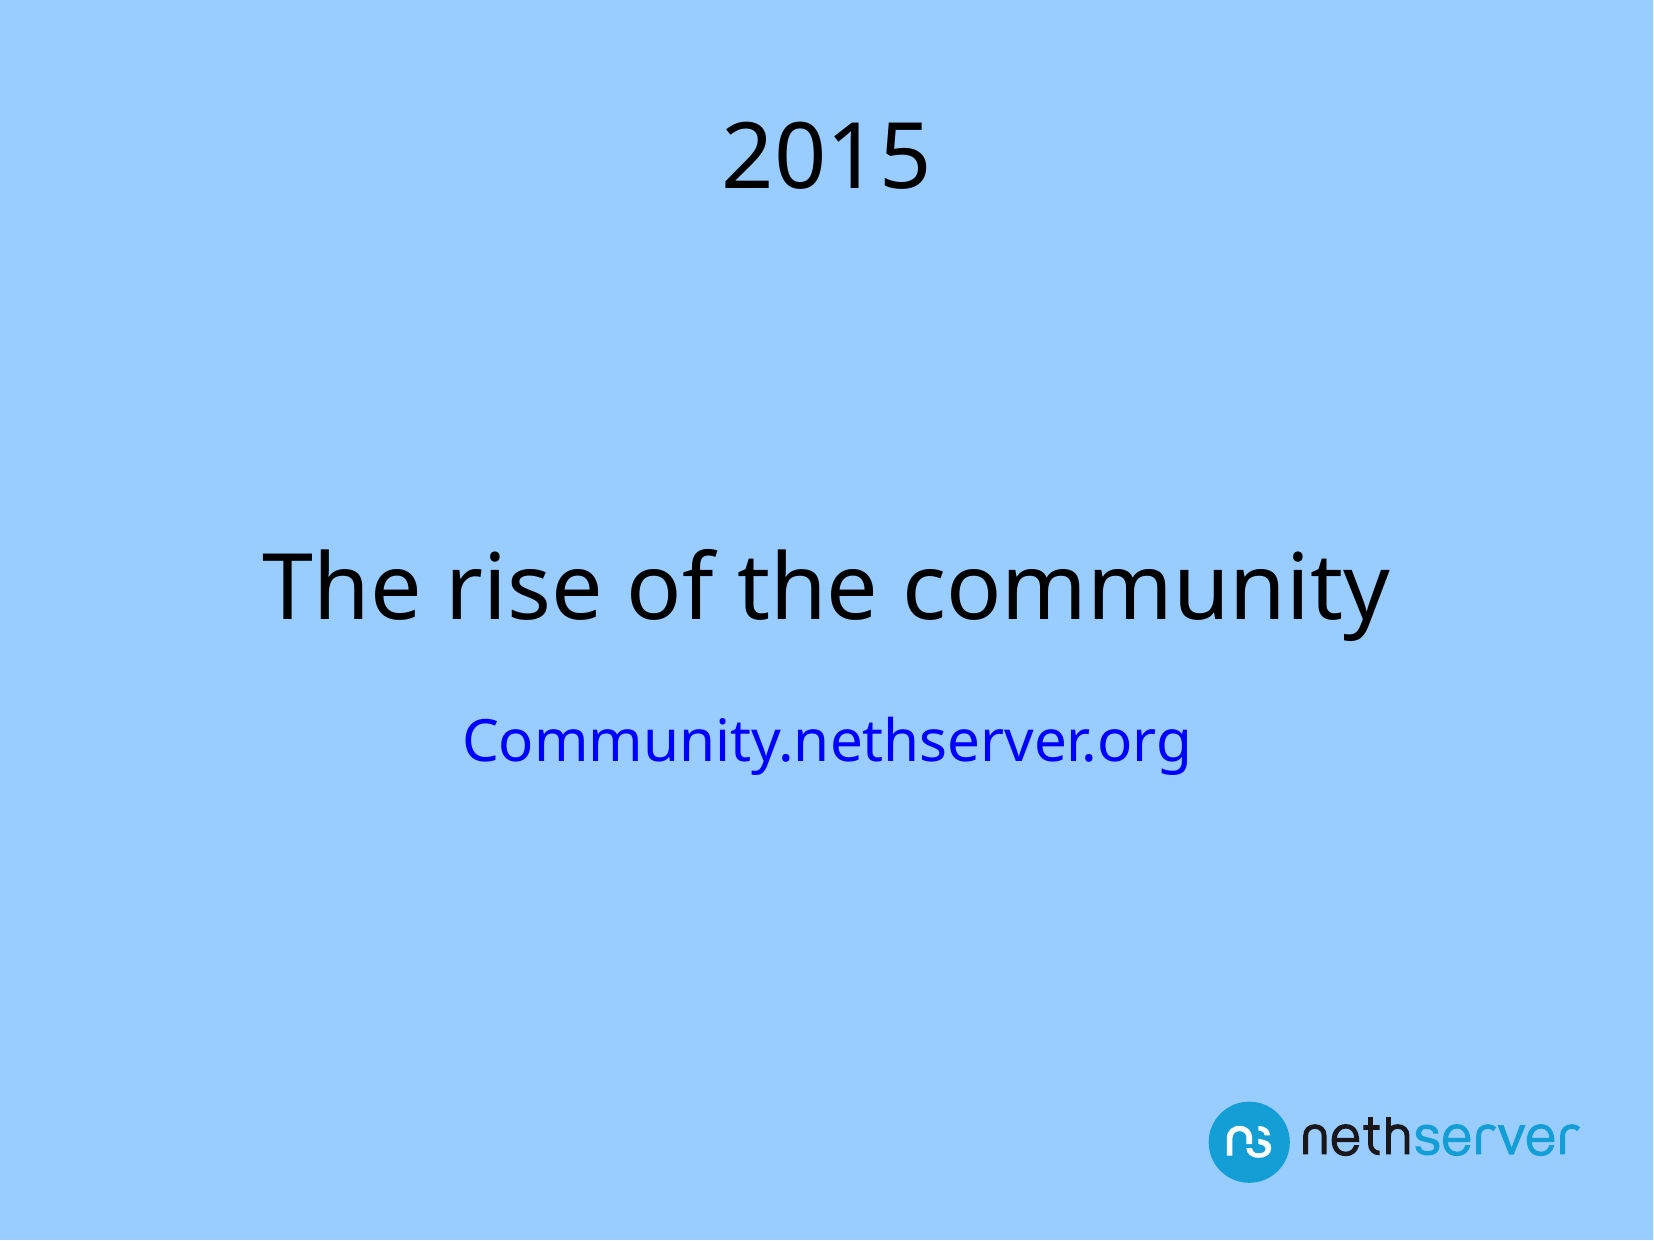

# 2015
The rise of the community
Community.nethserver.org